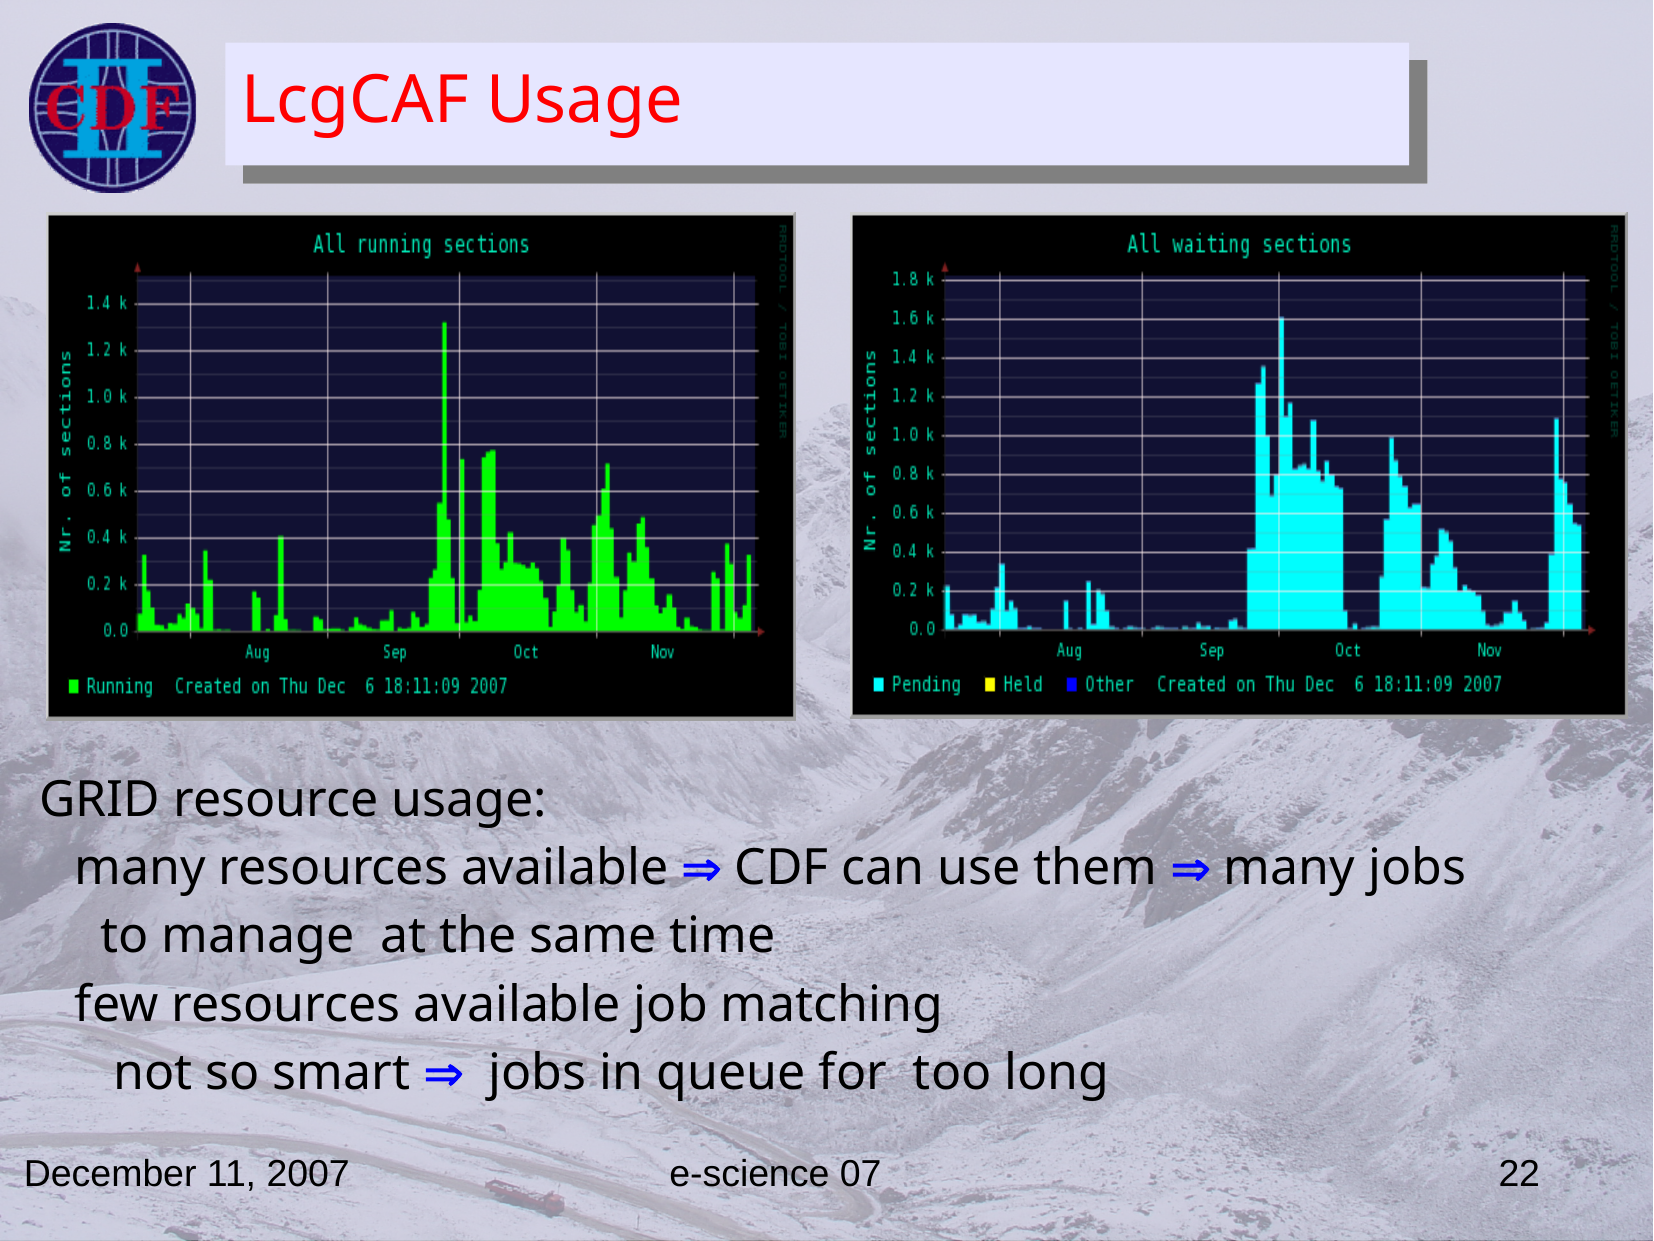

LcgCAF Usage
 GRID resource usage:
 many resources available  CDF can use them  many jobs
 to manage at the same time
 few resources available job matching
 not so smart  jobs in queue for too long
December 11, 2007
22
e-science 07
December 11, 2007